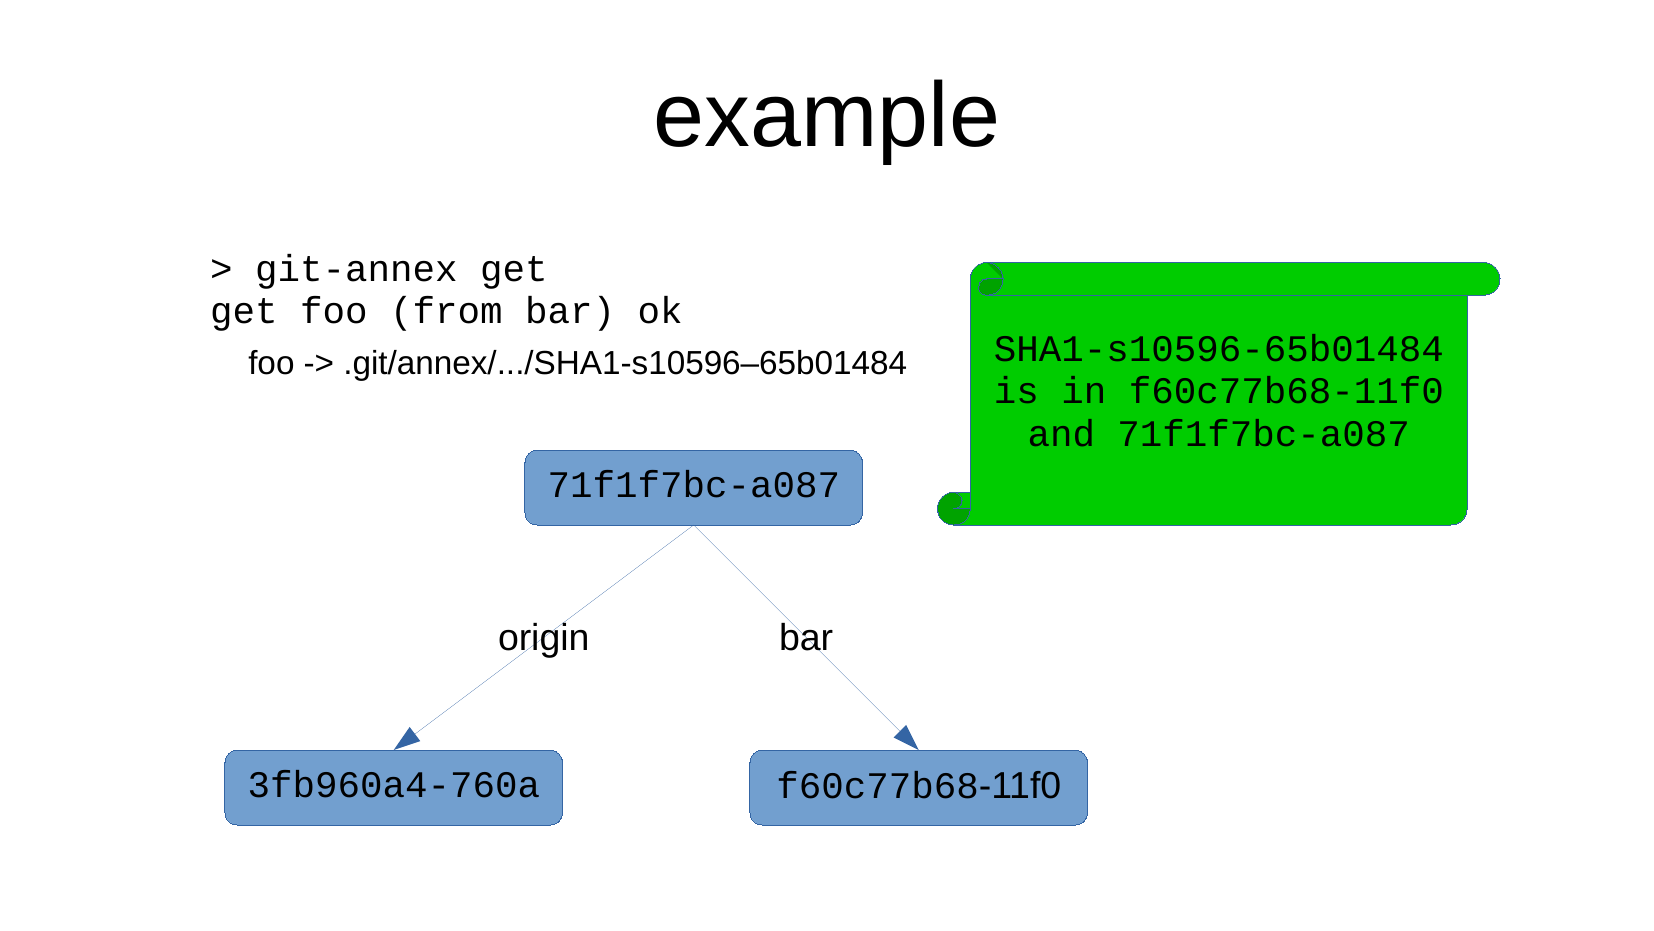

# example
> git-annex get
get foo (from bar) ok
SHA1-s10596-65b01484
is in f60c77b68-11f0 and 71f1f7bc-a087
foo -> .git/annex/.../SHA1-s10596–65b01484
71f1f7bc-a087
3fb960a4-760a
f60c77b68-11f0